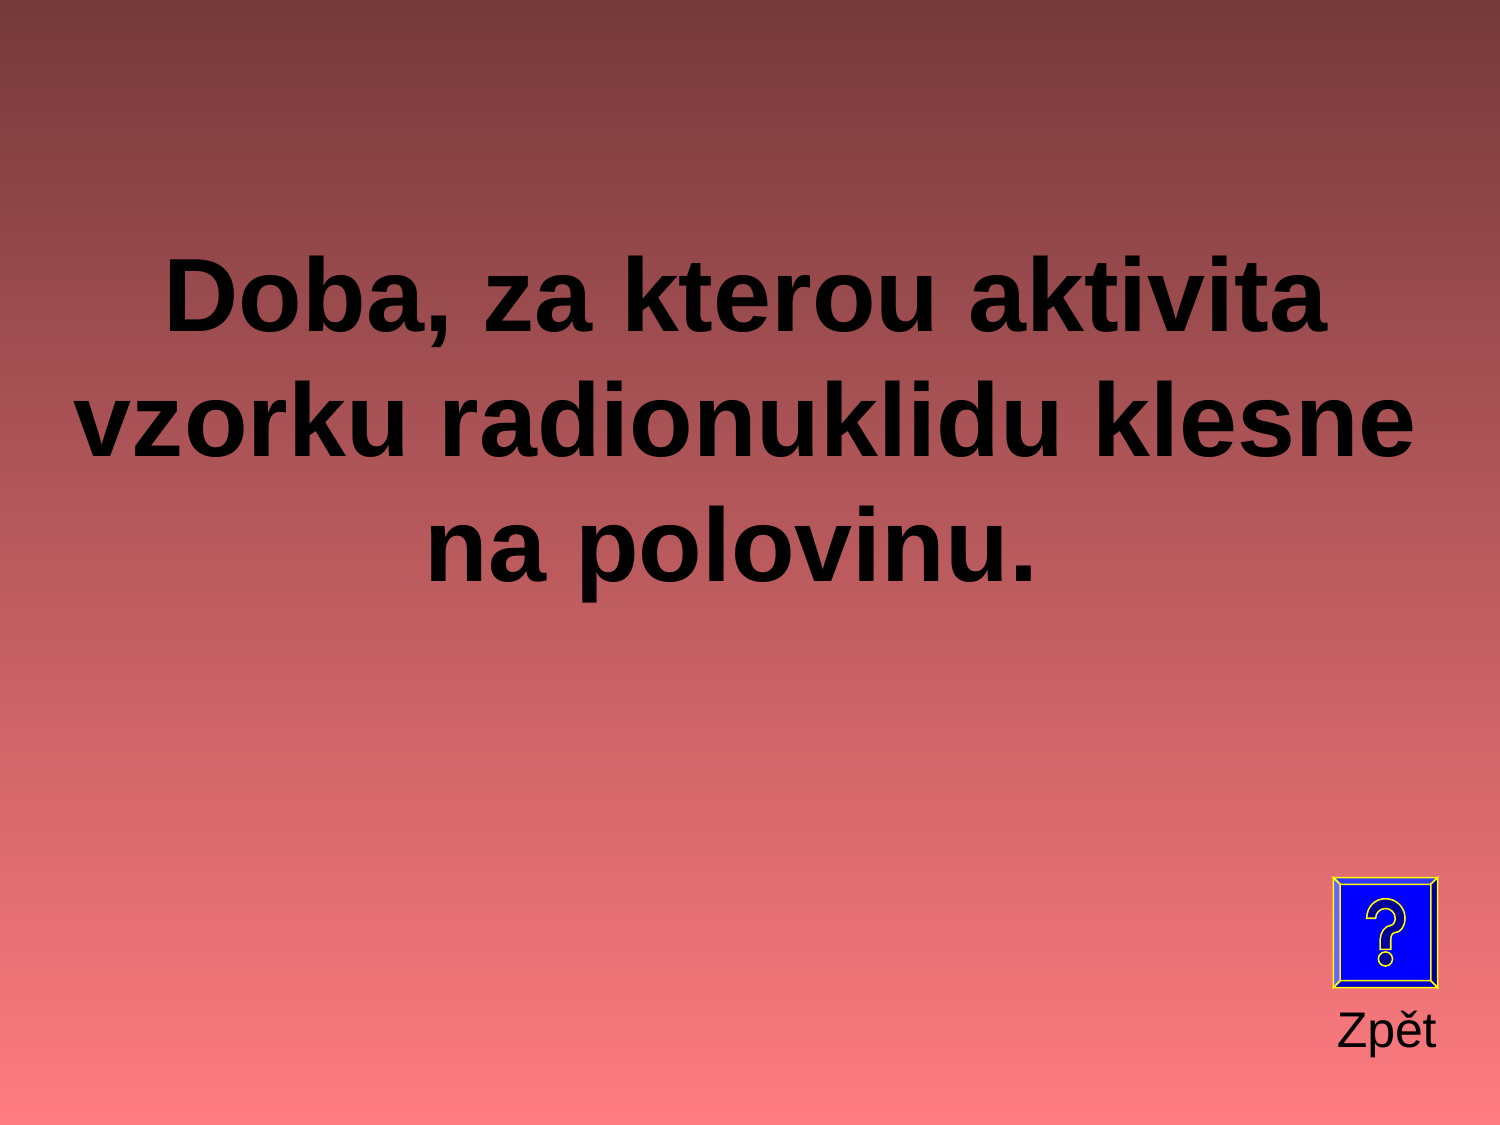

Doba, za kterou aktivita vzorku radionuklidu klesne na polovinu.
Zpět